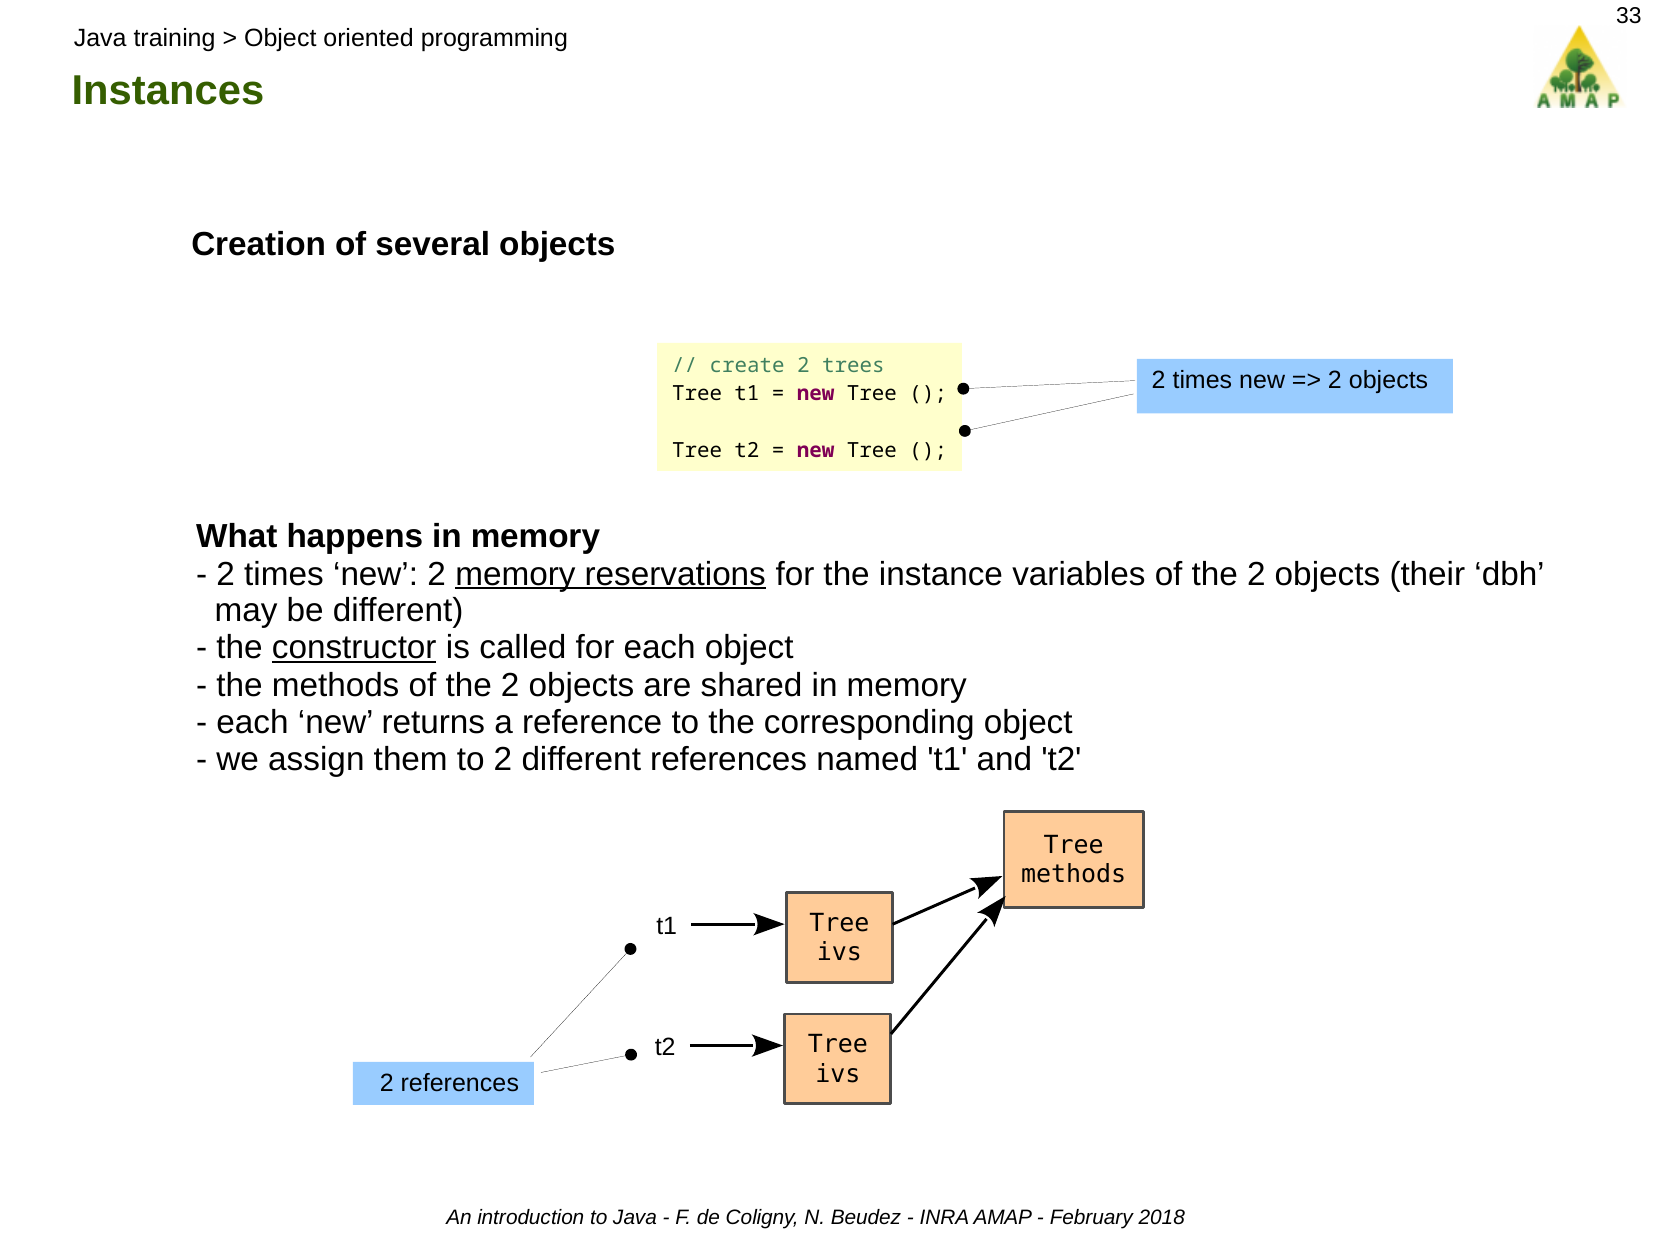

33
Java training > Object oriented programming
Instances
Creation of several objects
// create 2 trees
Tree t1 = new Tree ();
Tree t2 = new Tree ();
2 times new => 2 objects
What happens in memory
- 2 times ‘new’: 2 memory reservations for the instance variables of the 2 objects (their ‘dbh’
 may be different)
- the constructor is called for each object
- the methods of the 2 objects are shared in memory
- each ‘new’ returns a reference to the corresponding object
- we assign them to 2 different references named 't1' and 't2'
Tree
methods
Tree
ivs
t1
Tree
ivs
t2
2 references